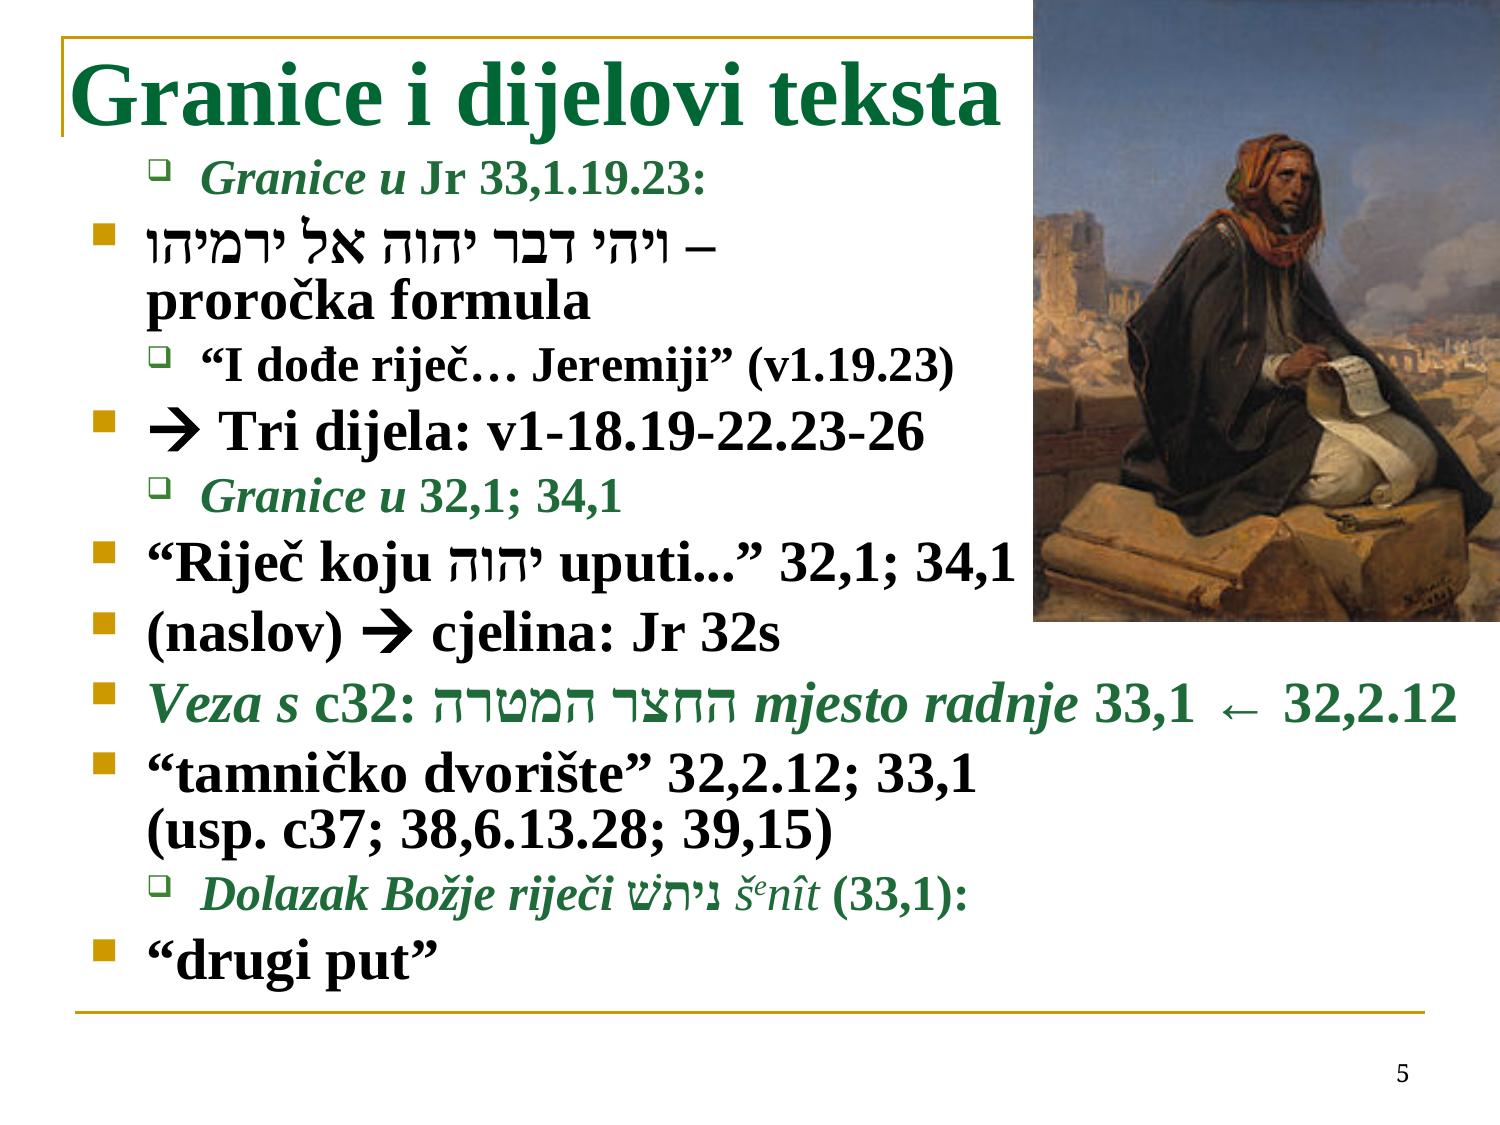

# Granice i dijelovi teksta
Granice u Jr 33,1.19.23:
ויהי דבר יהוה אל ירמיהו –
proročka formula
“I dođe riječ… Jeremiji” (v1.19.23)
 Tri dijela: v1-18.19-22.23-26
Granice u 32,1; 34,1
“Riječ koju יהוה uputi...” 32,1; 34,1
(naslov)  cjelina: Jr 32s
Veza s c32: החצר המטרה mjesto radnje 33,1 ← 32,2.12
“tamničko dvorište” 32,2.12; 33,1
(usp. c37; 38,6.13.28; 39,15)
Dolazak Božje riječi ניתשׁ šenît (33,1):
“drugi put”